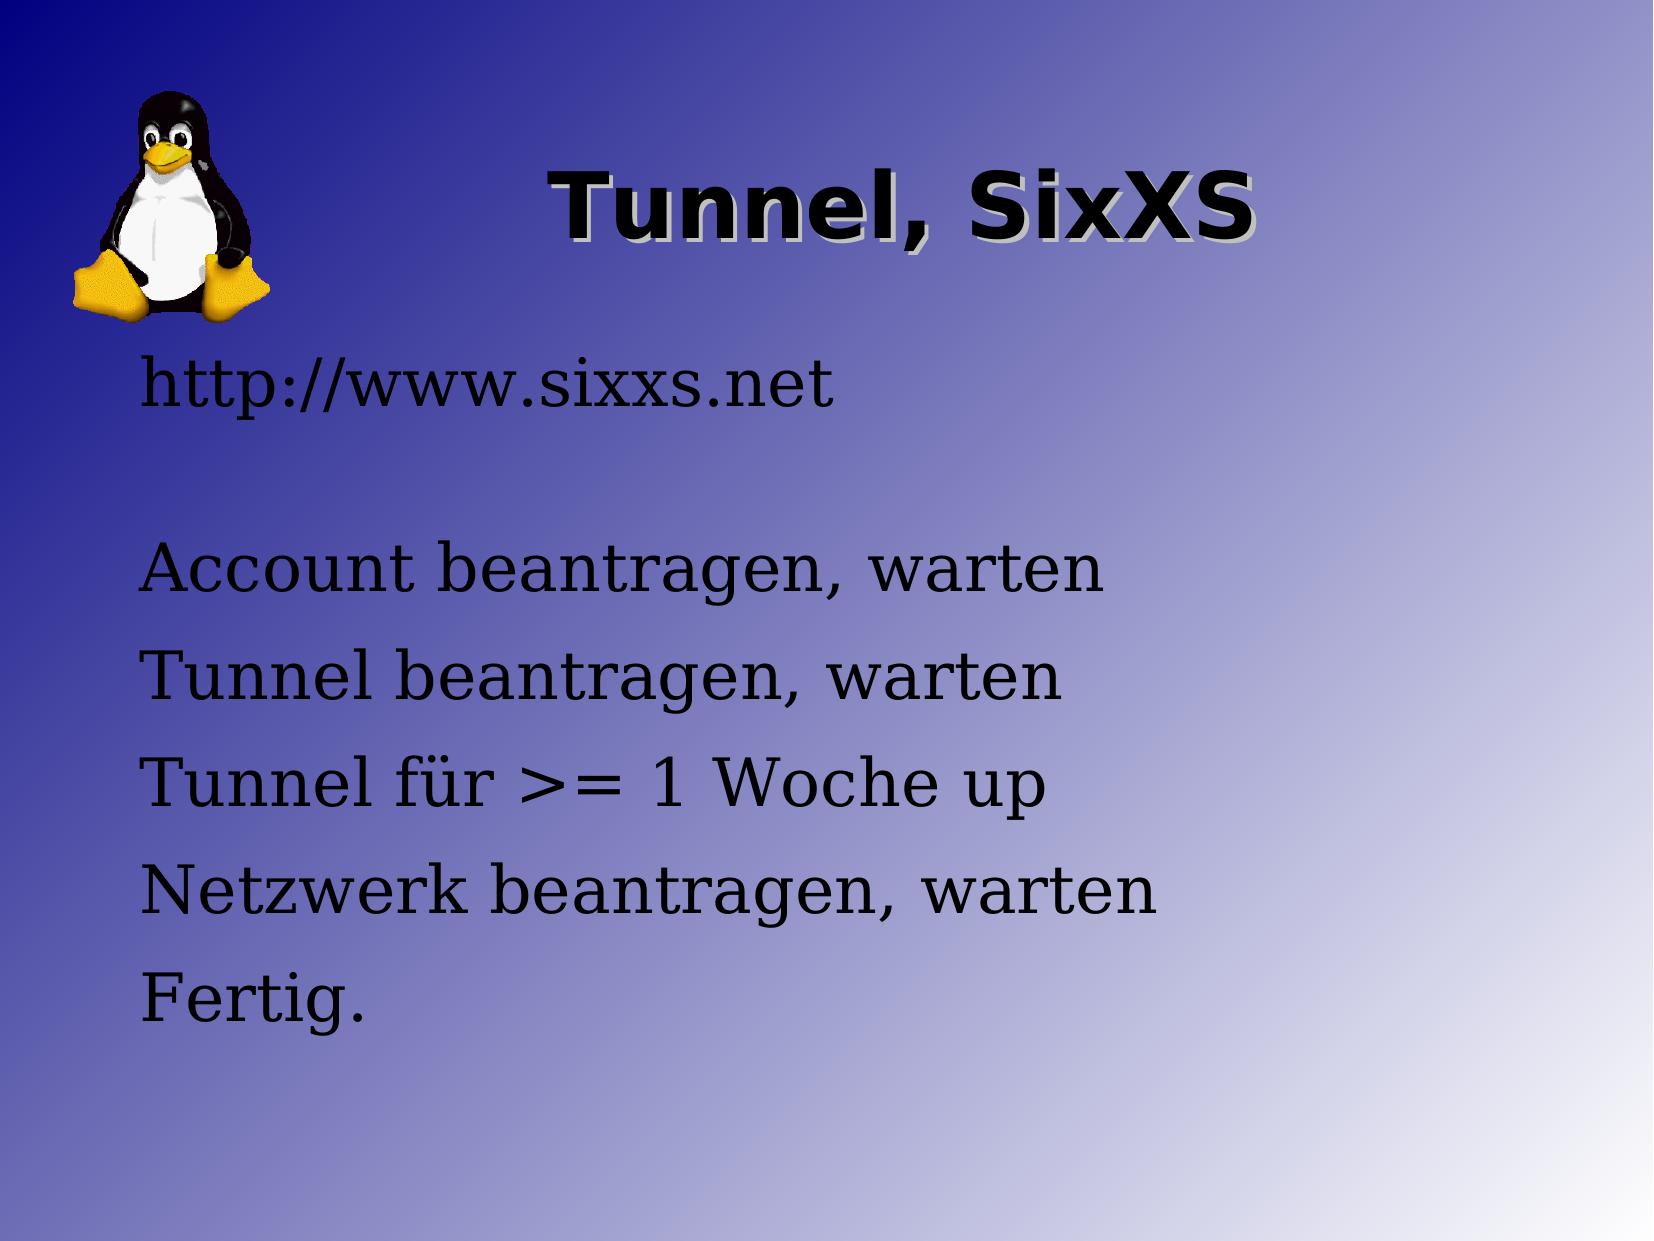

# Tunnel, SixXS
http://www.sixxs.net
Account beantragen, warten
Tunnel beantragen, warten
Tunnel für >= 1 Woche up
Netzwerk beantragen, warten
Fertig.